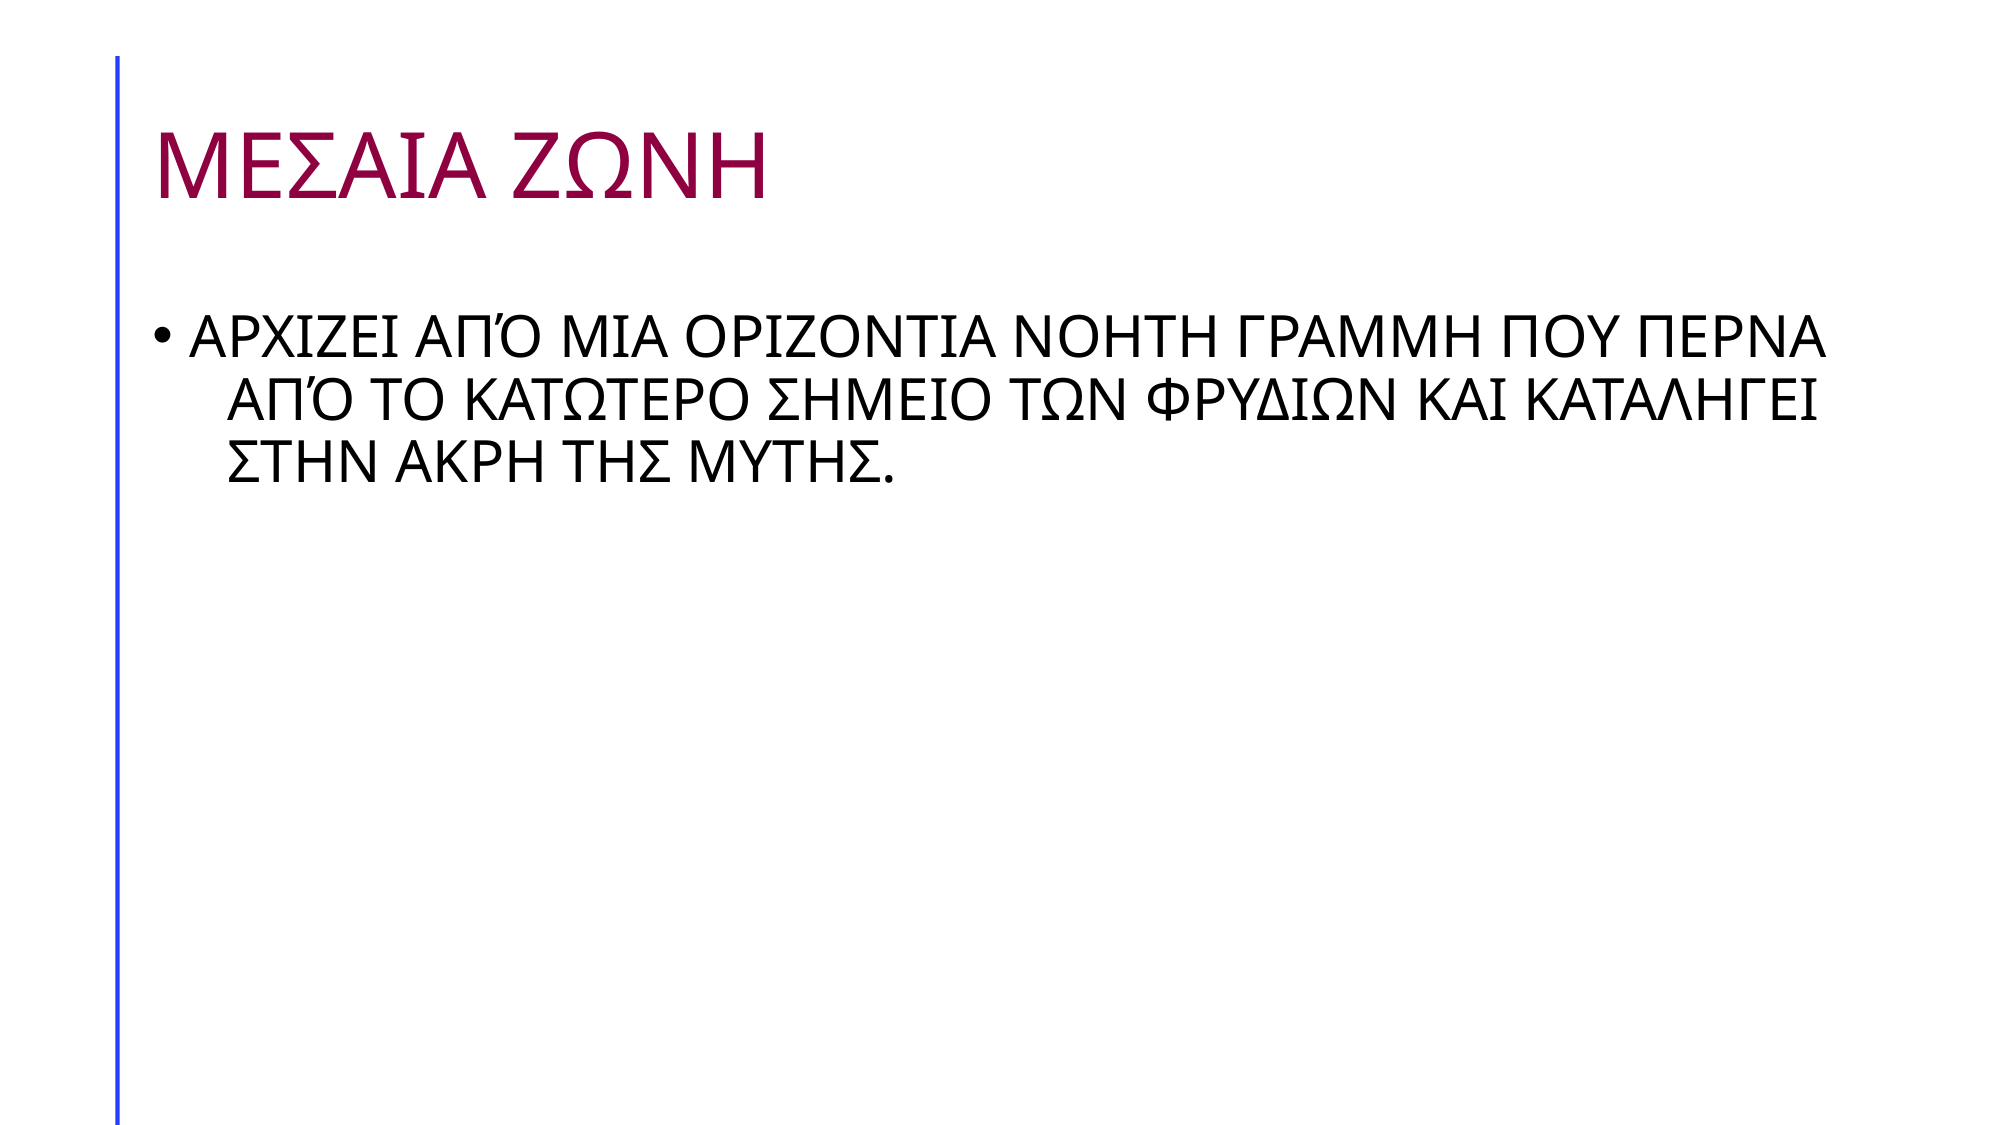

# ΜΕΣΑΙΑ ΖΩΝΗ
ΑΡΧΙΖΕΙ ΑΠΌ ΜΙΑ ΟΡΙΖΟΝΤΙΑ ΝΟΗΤΗ ΓΡΑΜΜΗ ΠΟΥ ΠΕΡΝΑ ΑΠΌ ΤΟ ΚΑΤΩΤΕΡΟ ΣΗΜΕΙΟ ΤΩΝ ΦΡΥΔΙΩΝ ΚΑΙ ΚΑΤΑΛΗΓΕΙ ΣΤΗΝ ΑΚΡΗ ΤΗΣ ΜΥΤΗΣ.